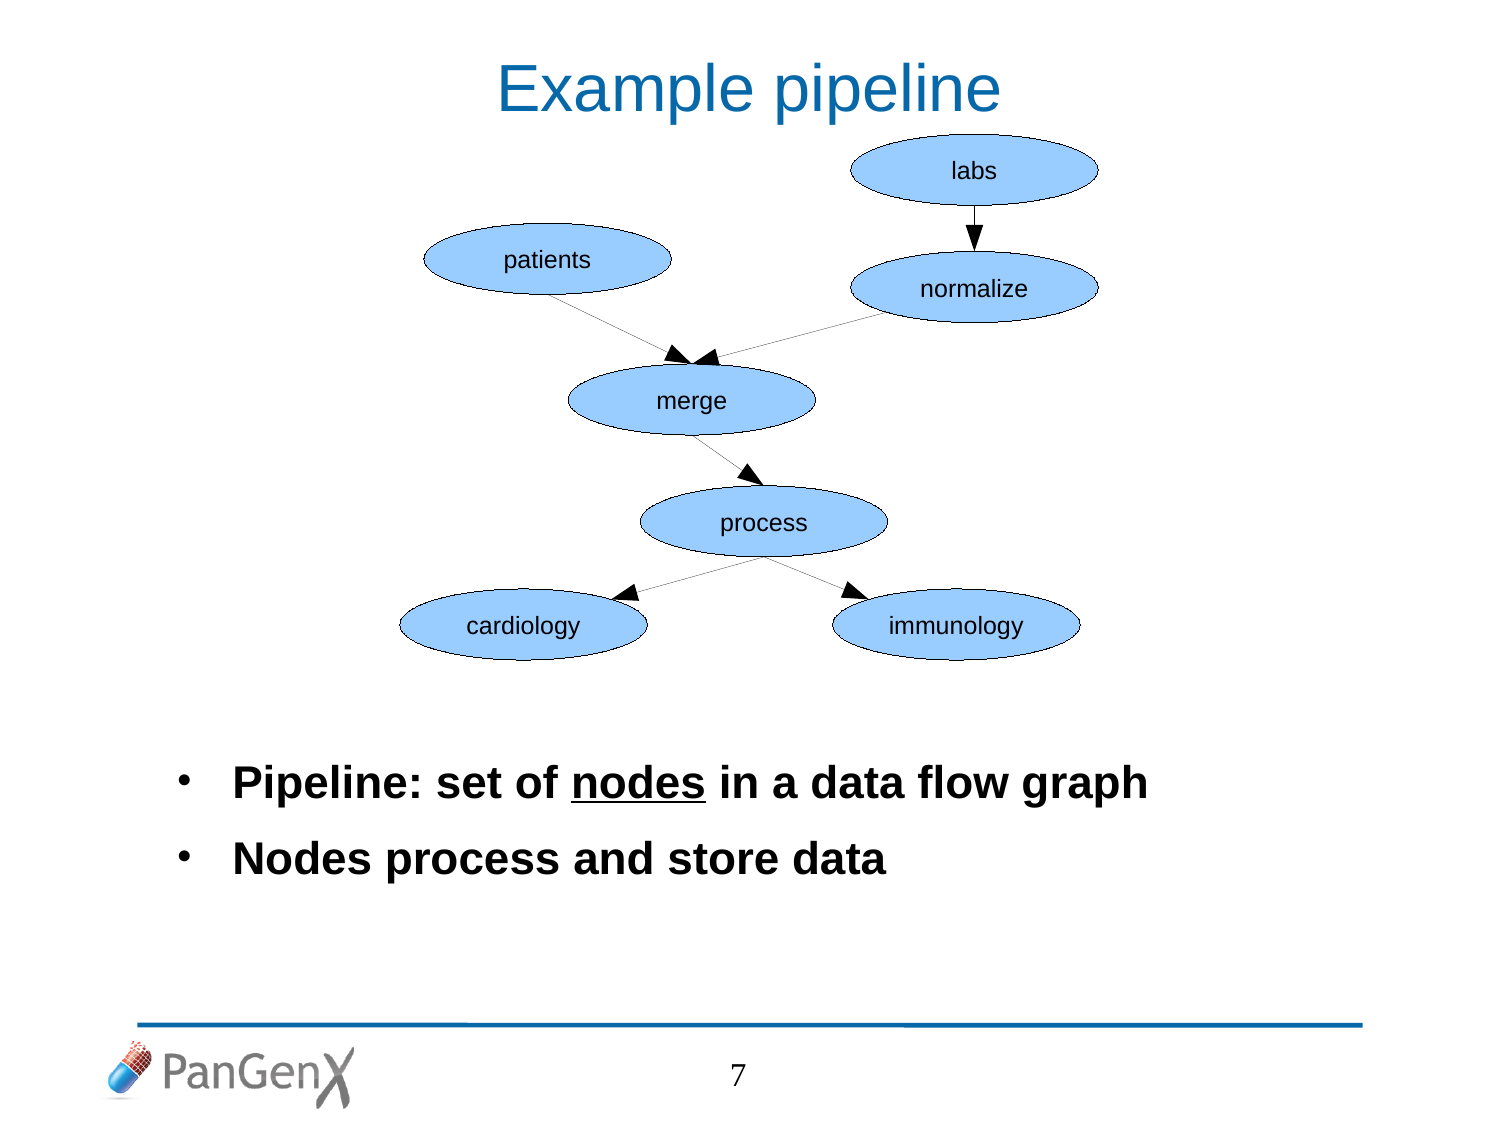

# Example pipeline
labs
patients
normalize
merge
process
cardiology
immunology
Pipeline: set of nodes in a data flow graph
Nodes process and store data
7